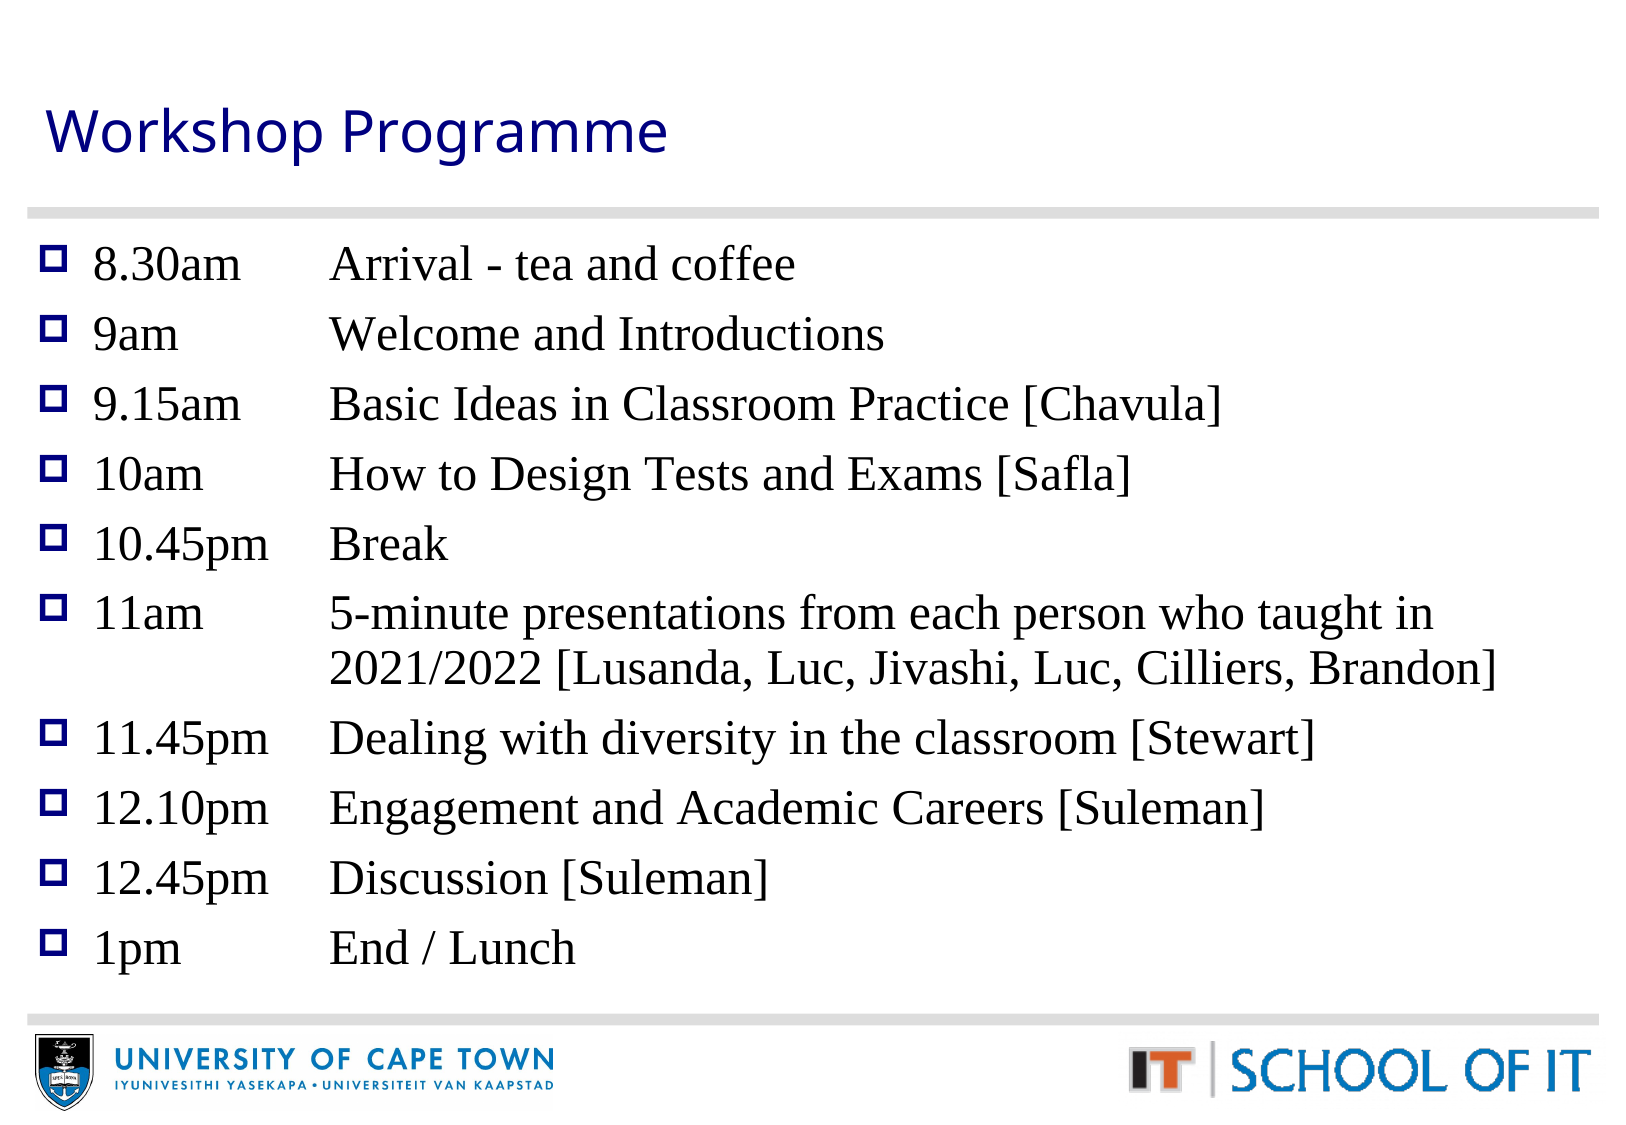

# Workshop Programme
8.30am	Arrival - tea and coffee
9am	Welcome and Introductions
9.15am	Basic Ideas in Classroom Practice [Chavula]
10am	How to Design Tests and Exams [Safla]
10.45pm	Break
11am	5-minute presentations from each person who taught in 2021/2022 [Lusanda, Luc, Jivashi, Luc, Cilliers, Brandon]
11.45pm	Dealing with diversity in the classroom [Stewart]
12.10pm	Engagement and Academic Careers [Suleman]
12.45pm	Discussion [Suleman]
1pm	End / Lunch